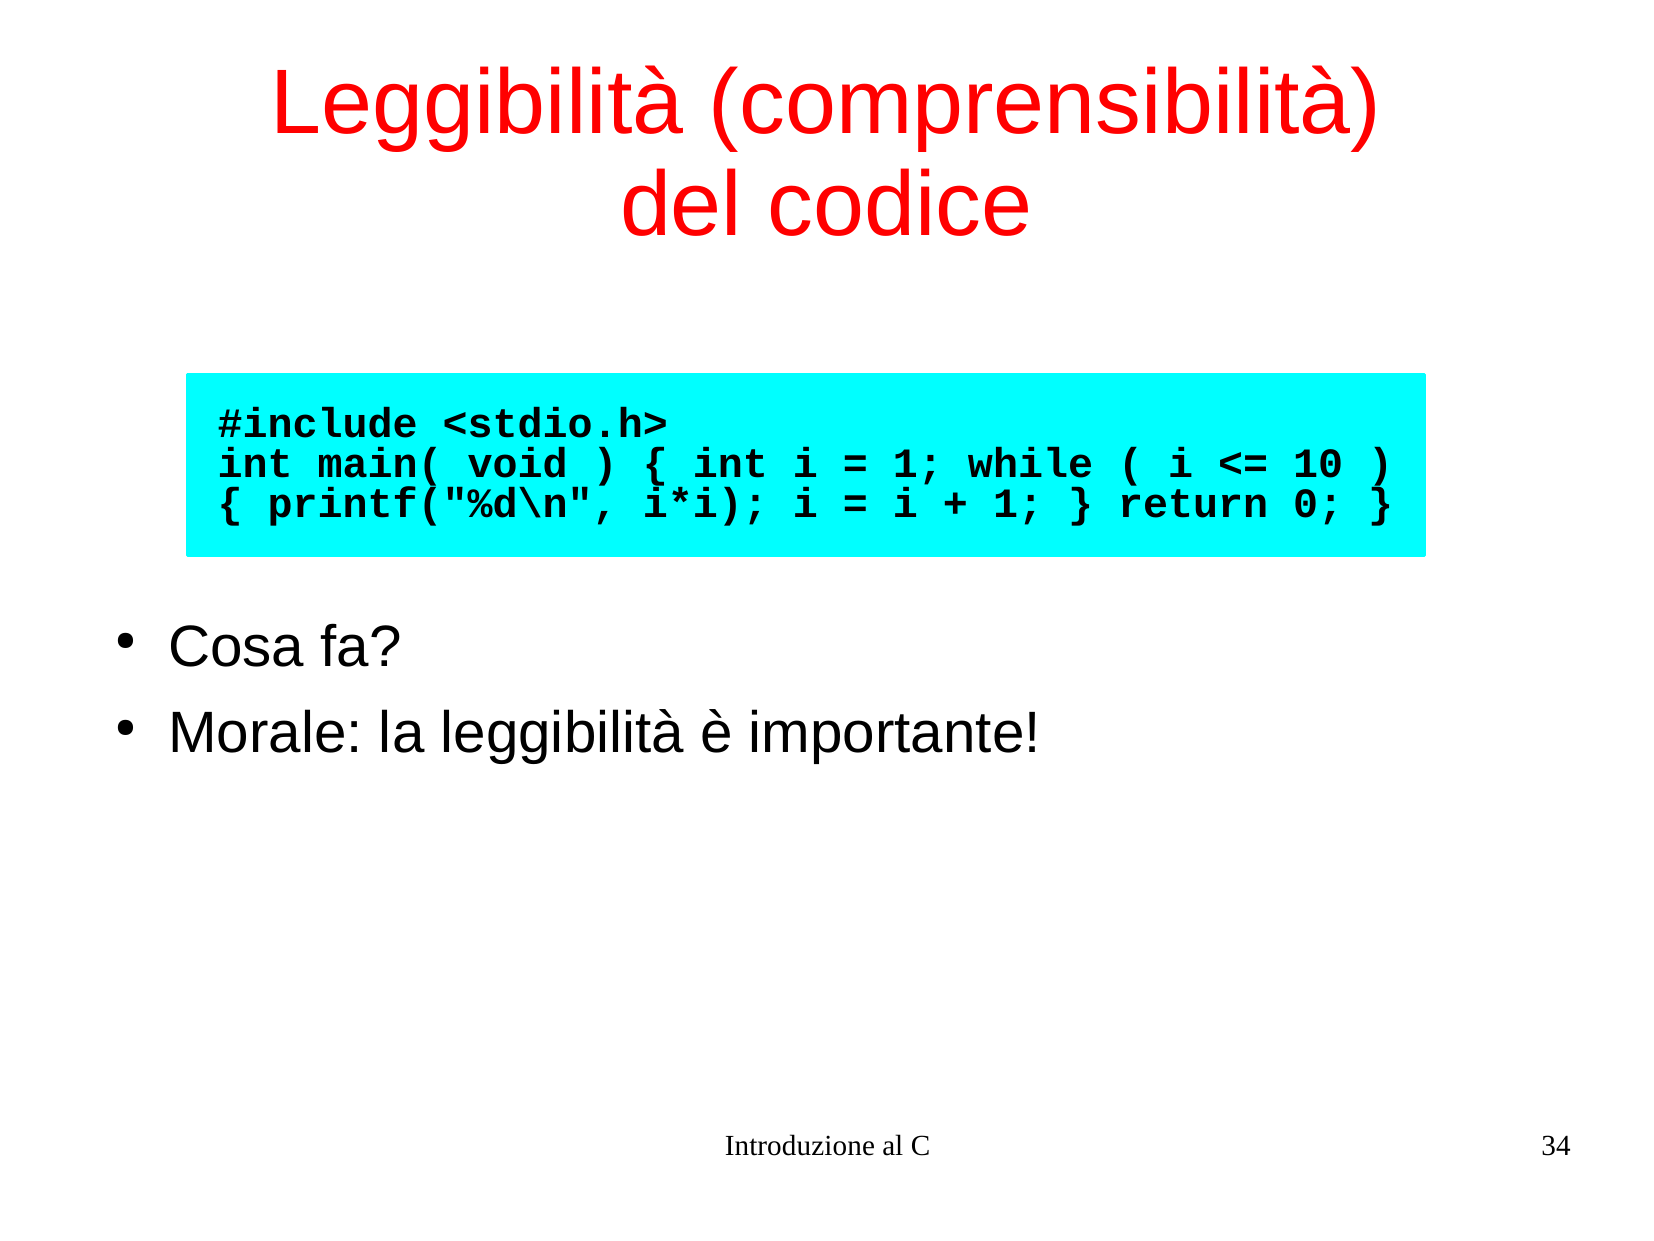

# Leggibilità (comprensibilità) del codice
#include <stdio.h>
int main( void ) { int i = 1; while ( i <= 10 ) { printf("%d\n", i*i); i = i + 1; } return 0; }
Cosa fa?
Morale: la leggibilità è importante!
Introduzione al C
34